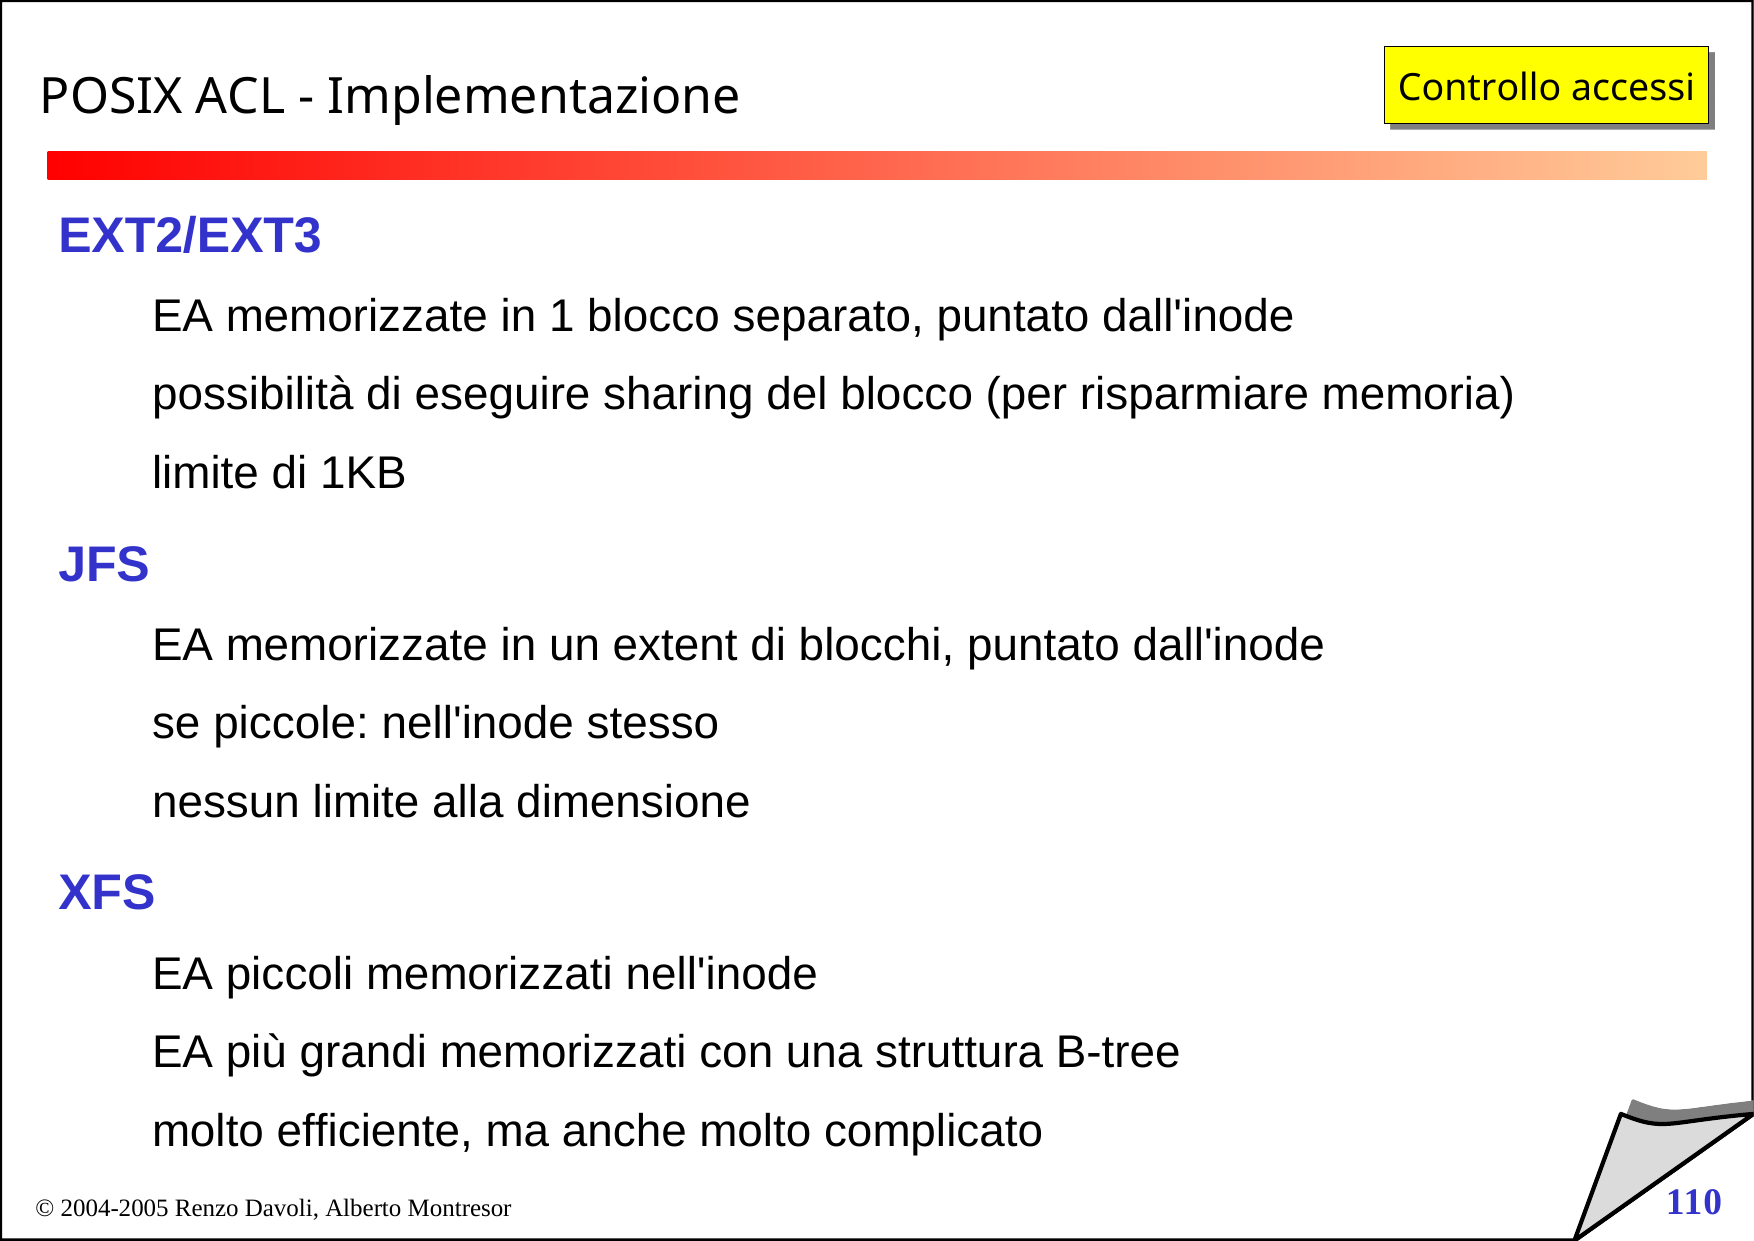

Controllo accessi
# POSIX ACL - Implementazione
EXT2/EXT3
EA memorizzate in 1 blocco separato, puntato dall'inode
possibilità di eseguire sharing del blocco (per risparmiare memoria)
limite di 1KB
JFS
EA memorizzate in un extent di blocchi, puntato dall'inode
se piccole: nell'inode stesso
nessun limite alla dimensione
XFS
EA piccoli memorizzati nell'inode
EA più grandi memorizzati con una struttura B-tree
molto efficiente, ma anche molto complicato